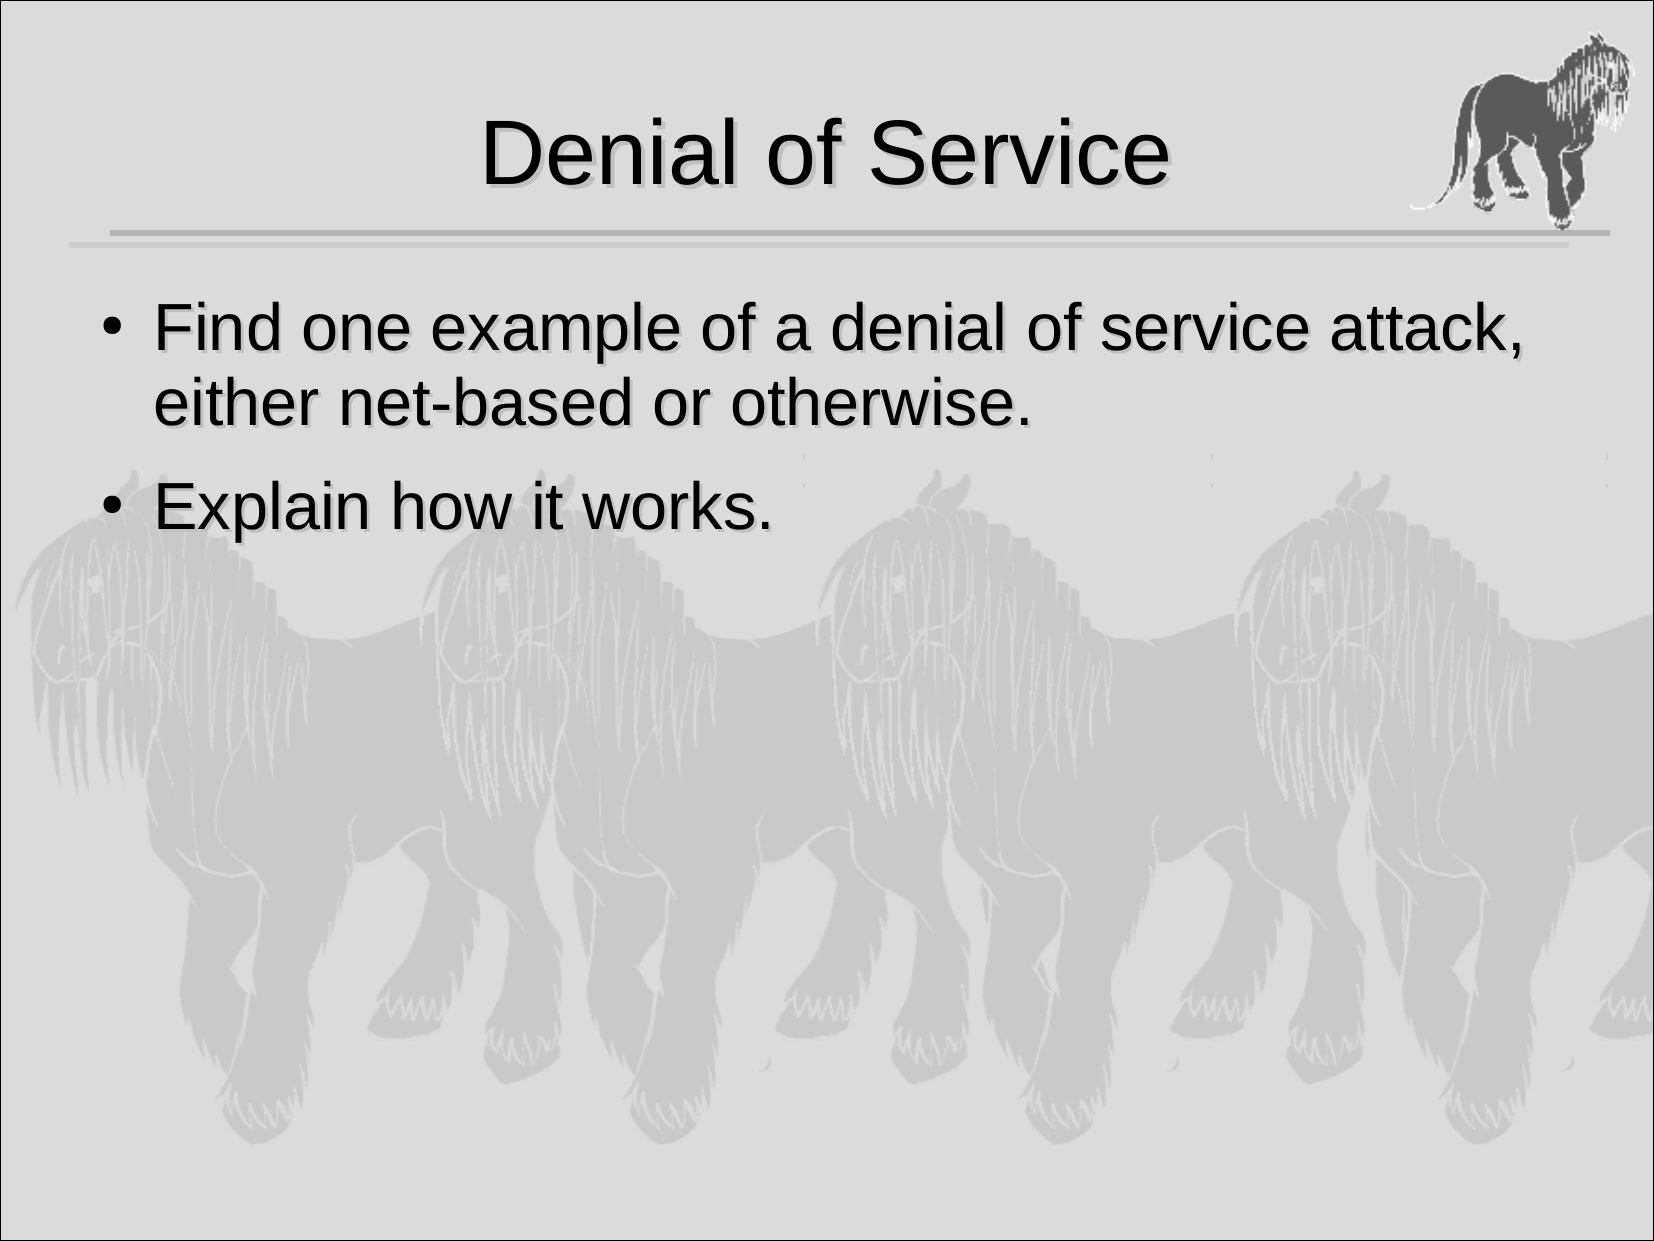

# Denial of Service
Find one example of a denial of service attack, either net-based or otherwise.
Explain how it works.